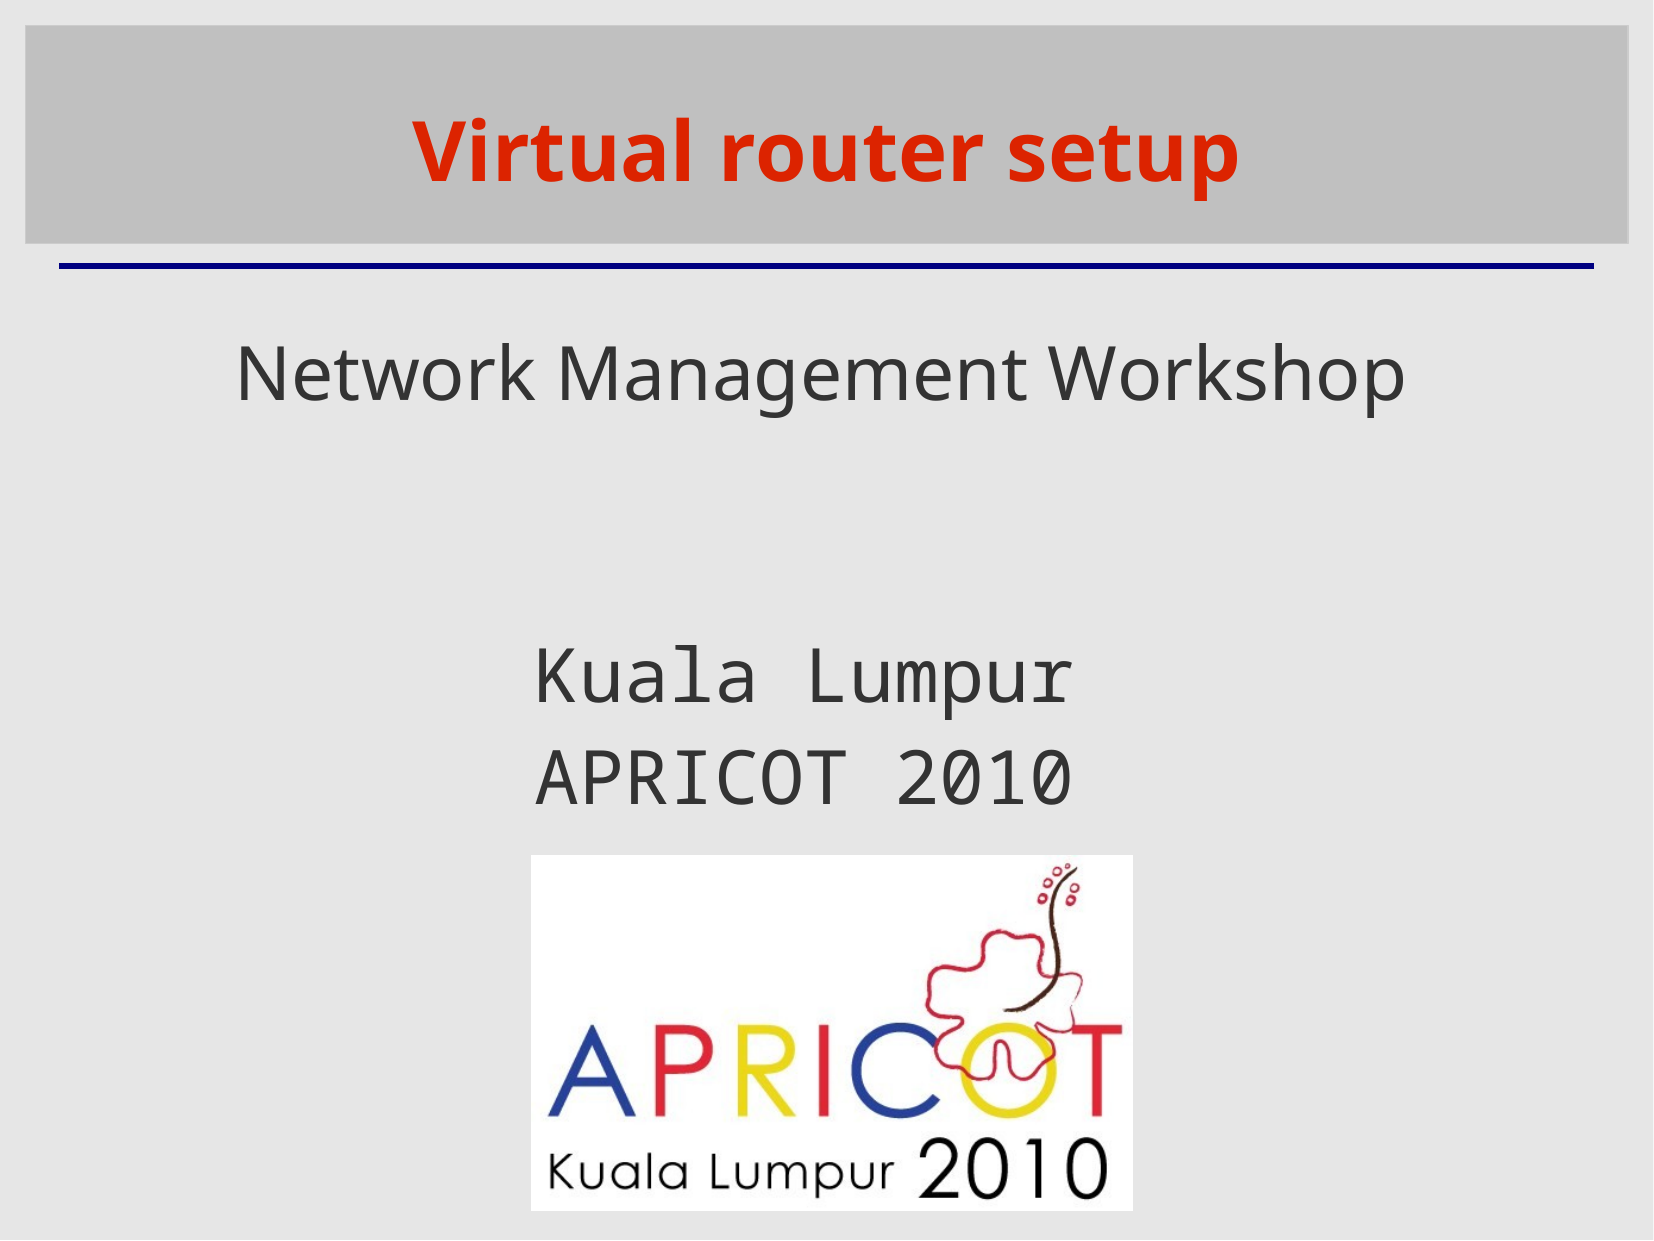

Virtual router setup
# Network Management Workshop
Kuala Lumpur
APRICOT 2010